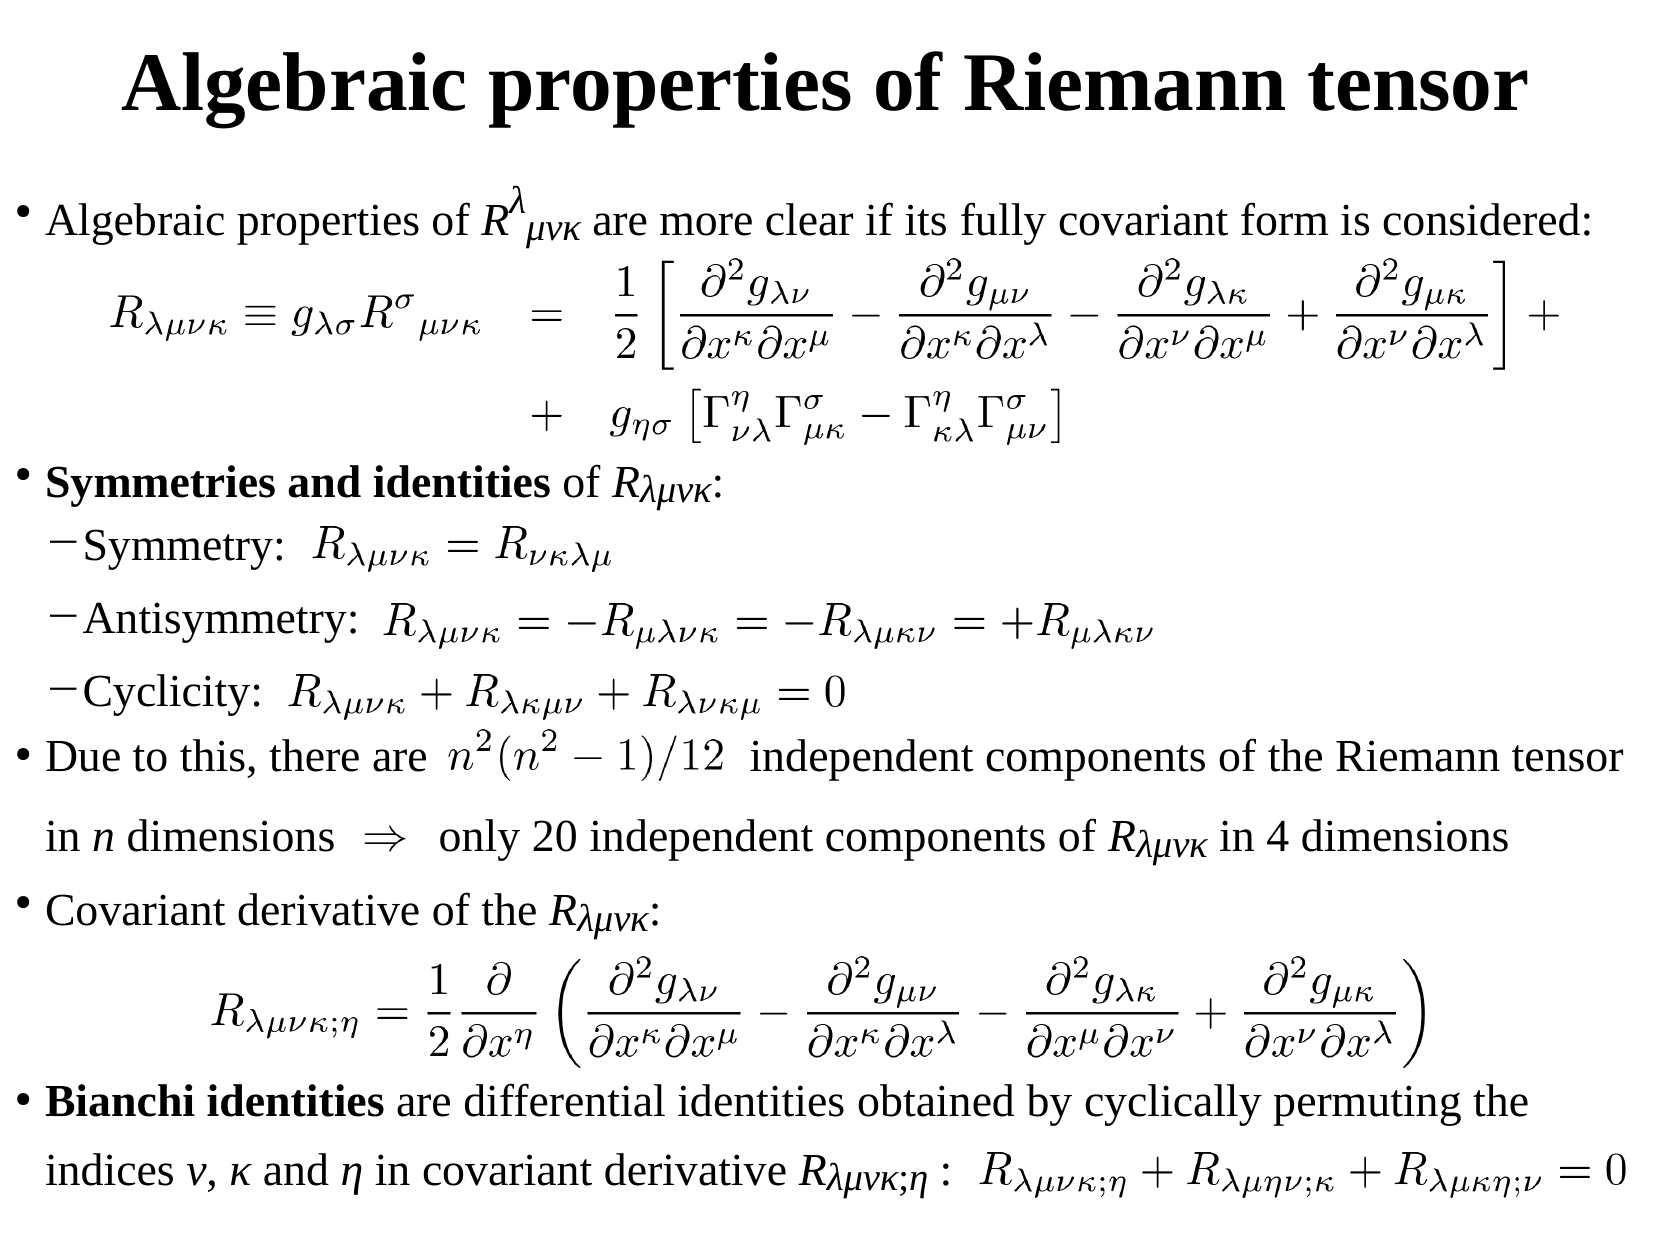

# Algebraic properties of Riemann tensor
Algebraic properties of Rλμνκ are more clear if its fully covariant form is considered:
Symmetries and identities of Rλμνκ:
Symmetry:
Antisymmetry:
Cyclicity:
Due to this, there are independent components of the Riemann tensor in n dimensions only 20 independent components of Rλμνκ in 4 dimensions
Covariant derivative of the Rλμνκ:
Bianchi identities are differential identities obtained by cyclically permuting the indices ν, κ and η in covariant derivative Rλμνκ;η :